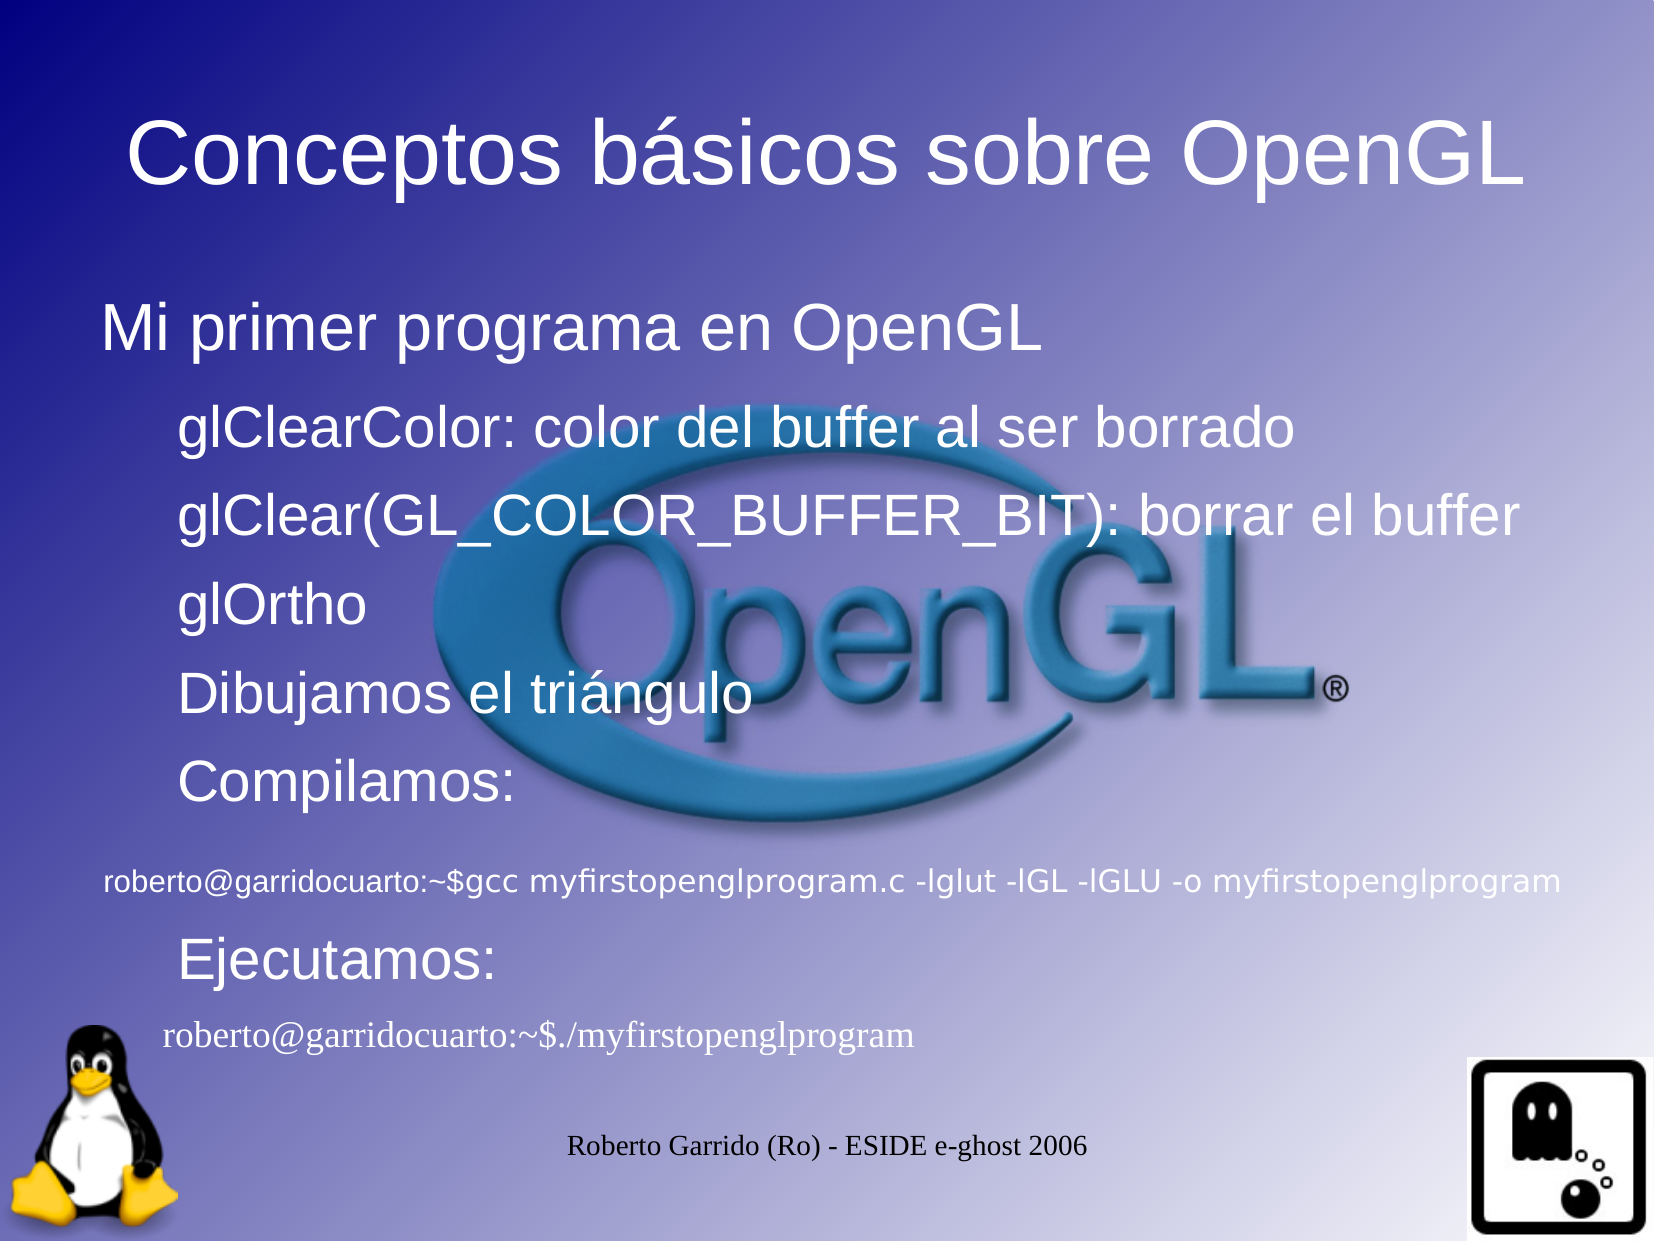

# Conceptos básicos sobre OpenGL
Mi primer programa en OpenGL
glClearColor: color del buffer al ser borrado
glClear(GL_COLOR_BUFFER_BIT): borrar el buffer
glOrtho
Dibujamos el triángulo
Compilamos:
Ejecutamos:
roberto@garridocuarto:~$gcc myfirstopenglprogram.c -lglut -lGL -lGLU -o myfirstopenglprogram
roberto@garridocuarto:~$./myfirstopenglprogram
Roberto Garrido (Ro) - ESIDE e-ghost 2006